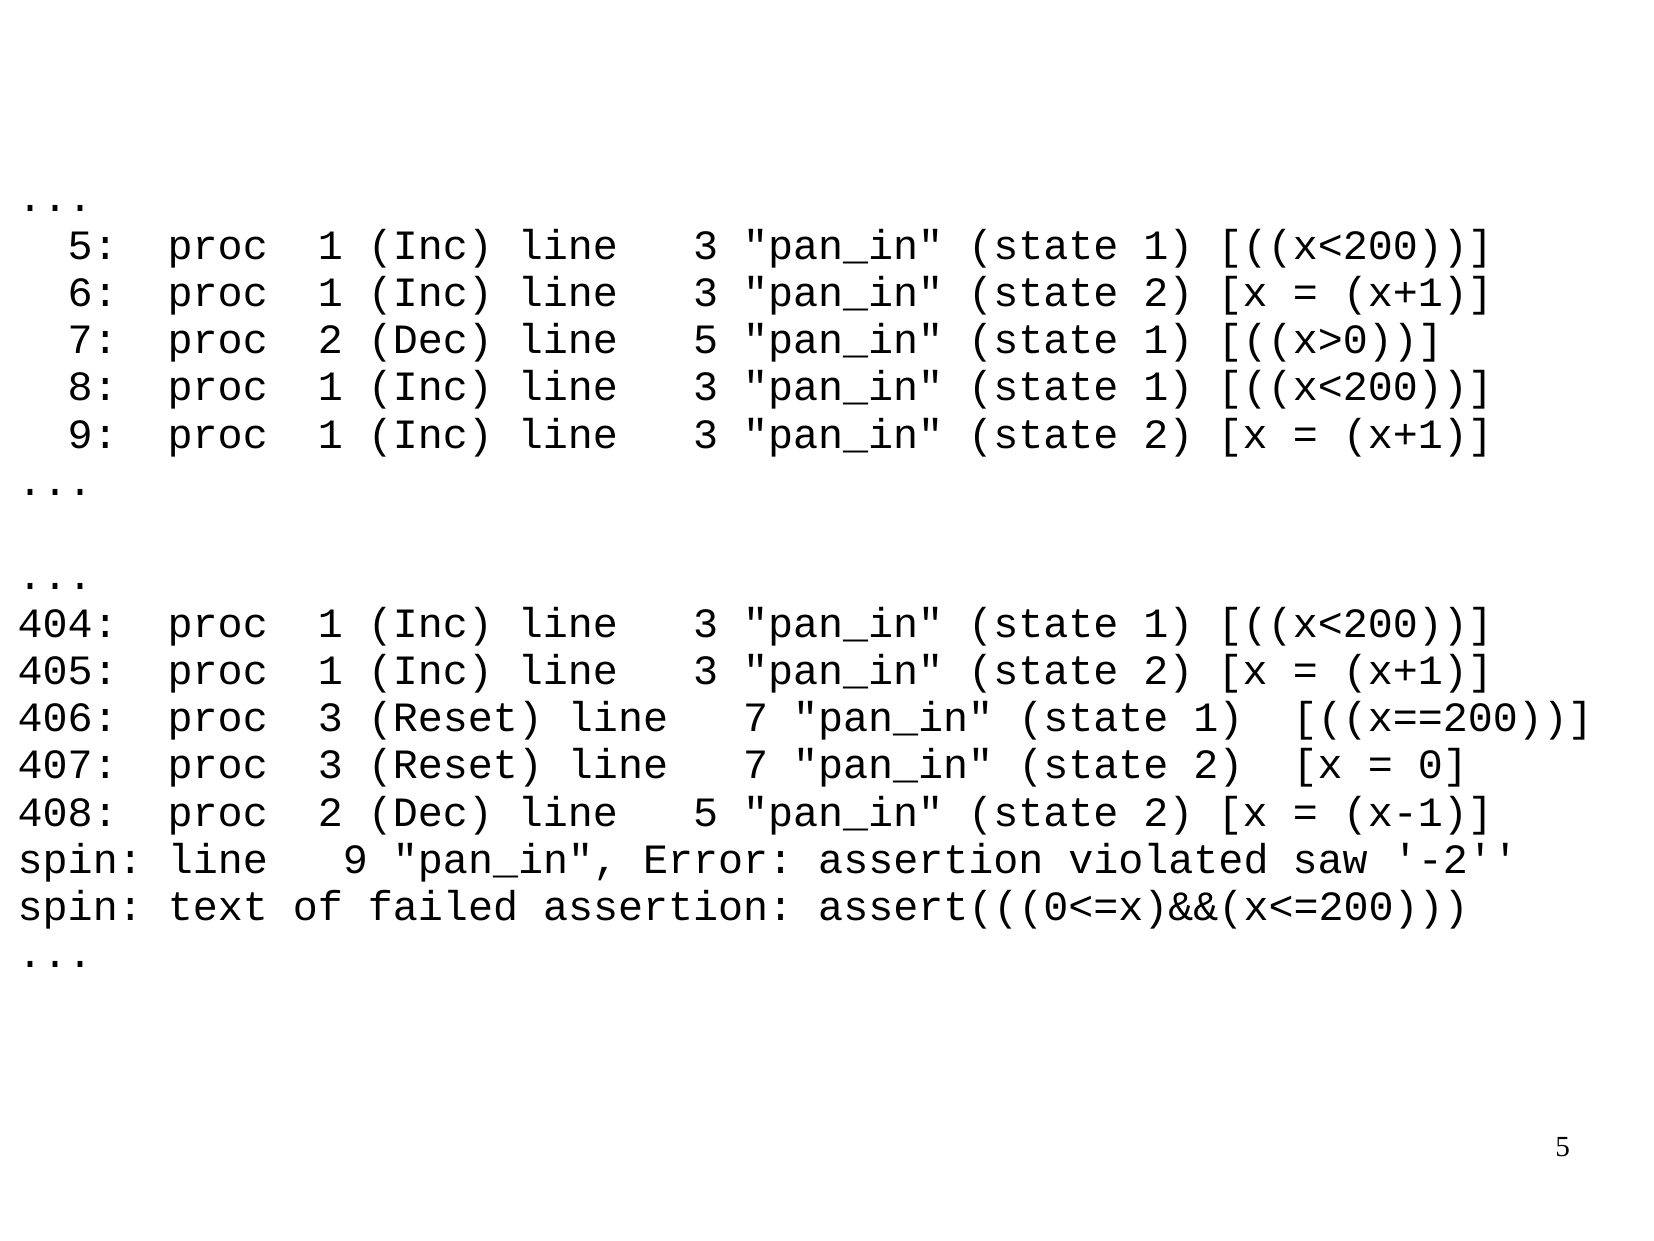

# ...
 5:	proc 1 (Inc) line 3 "pan_in" (state 1)	[((x<200))]
 6:	proc 1 (Inc) line 3 "pan_in" (state 2)	[x = (x+1)]
 7:	proc 2 (Dec) line 5 "pan_in" (state 1)	[((x>0))]
 8:	proc 1 (Inc) line 3 "pan_in" (state 1)	[((x<200))]
 9:	proc 1 (Inc) line 3 "pan_in" (state 2)	[x = (x+1)]
...
...
404:	proc 1 (Inc) line 3 "pan_in" (state 1)	[((x<200))]
405:	proc 1 (Inc) line 3 "pan_in" (state 2)	[x = (x+1)]
406:	proc 3 (Reset) line 7 "pan_in" (state 1)	[((x==200))]
407:	proc 3 (Reset) line 7 "pan_in" (state 2)	[x = 0]
408:	proc 2 (Dec) line 5 "pan_in" (state 2)	[x = (x-1)]
spin: line 9 "pan_in", Error: assertion violated	saw '-2''
spin: text of failed assertion: assert(((0<=x)&&(x<=200)))
...
5